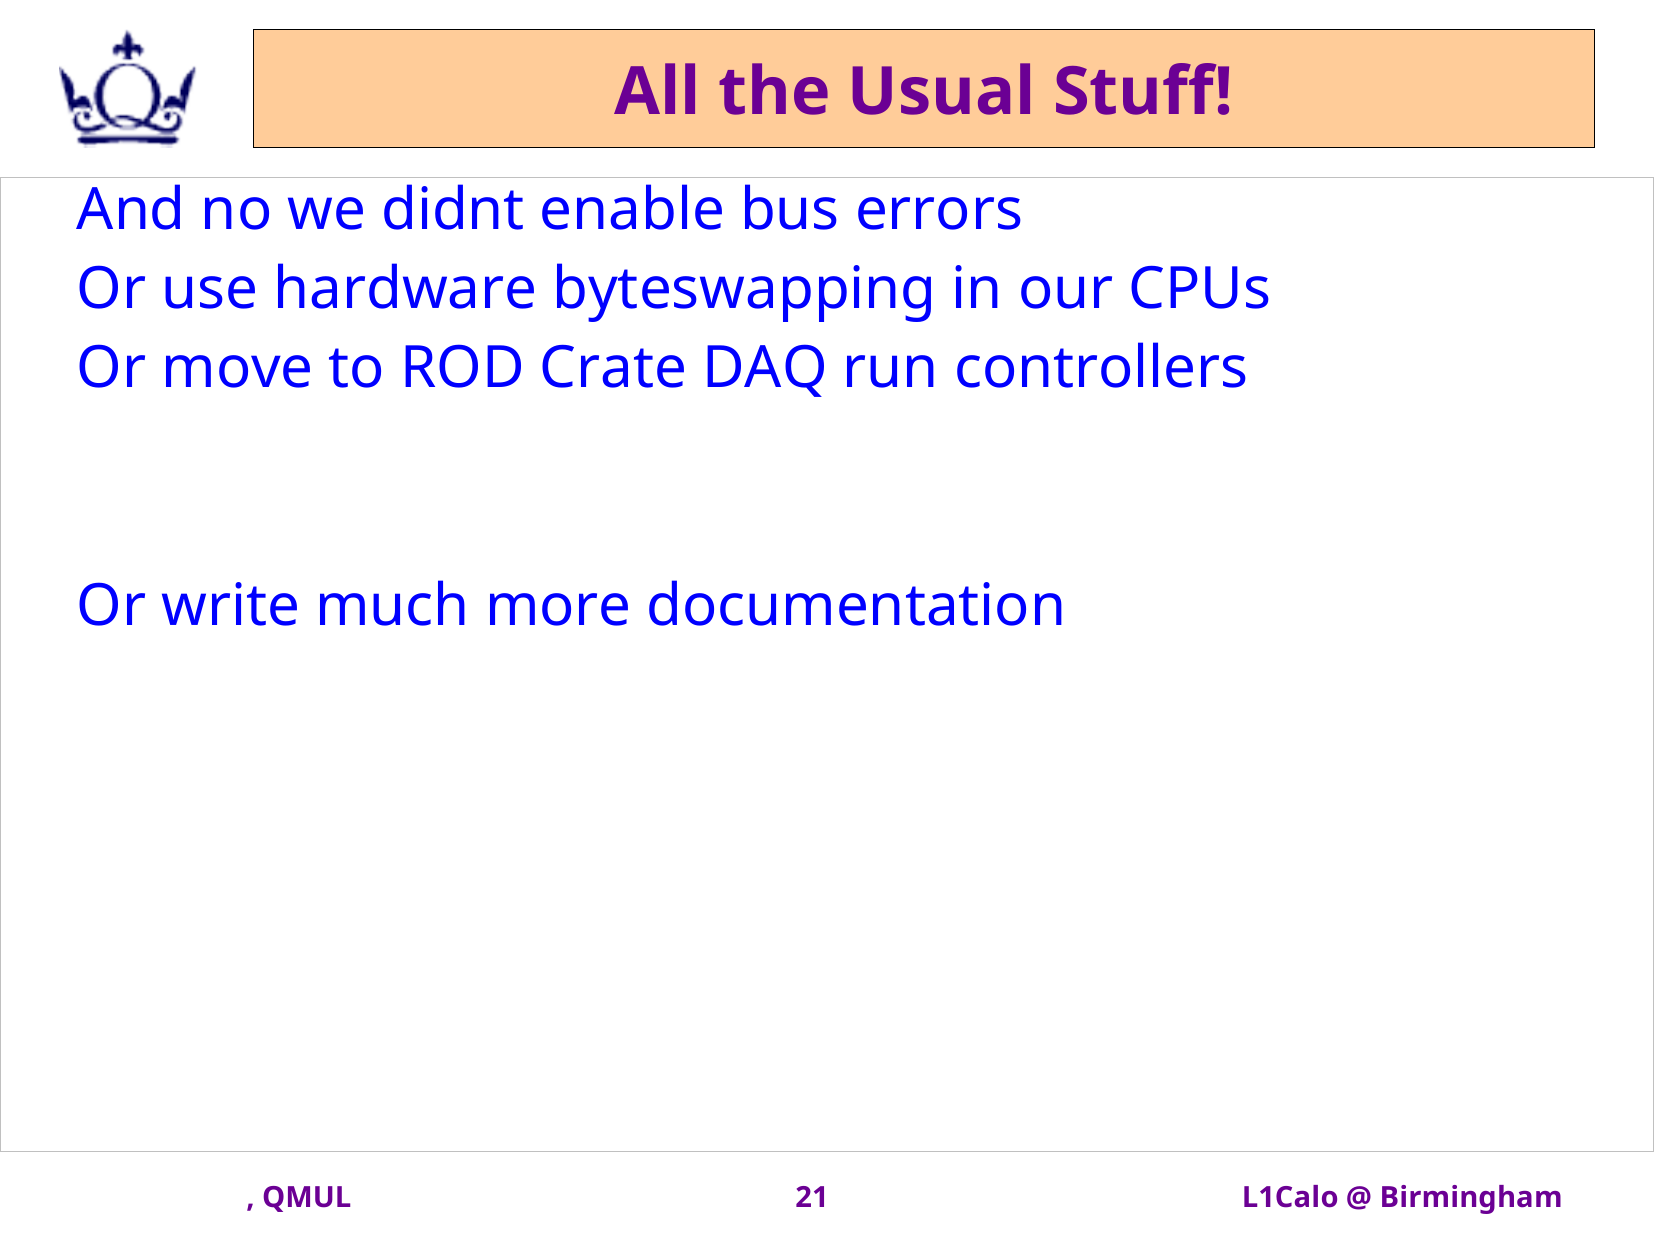

# All the Usual Stuff!
And no we didnt enable bus errors
Or use hardware byteswapping in our CPUs
Or move to ROD Crate DAQ run controllers
Or write much more documentation